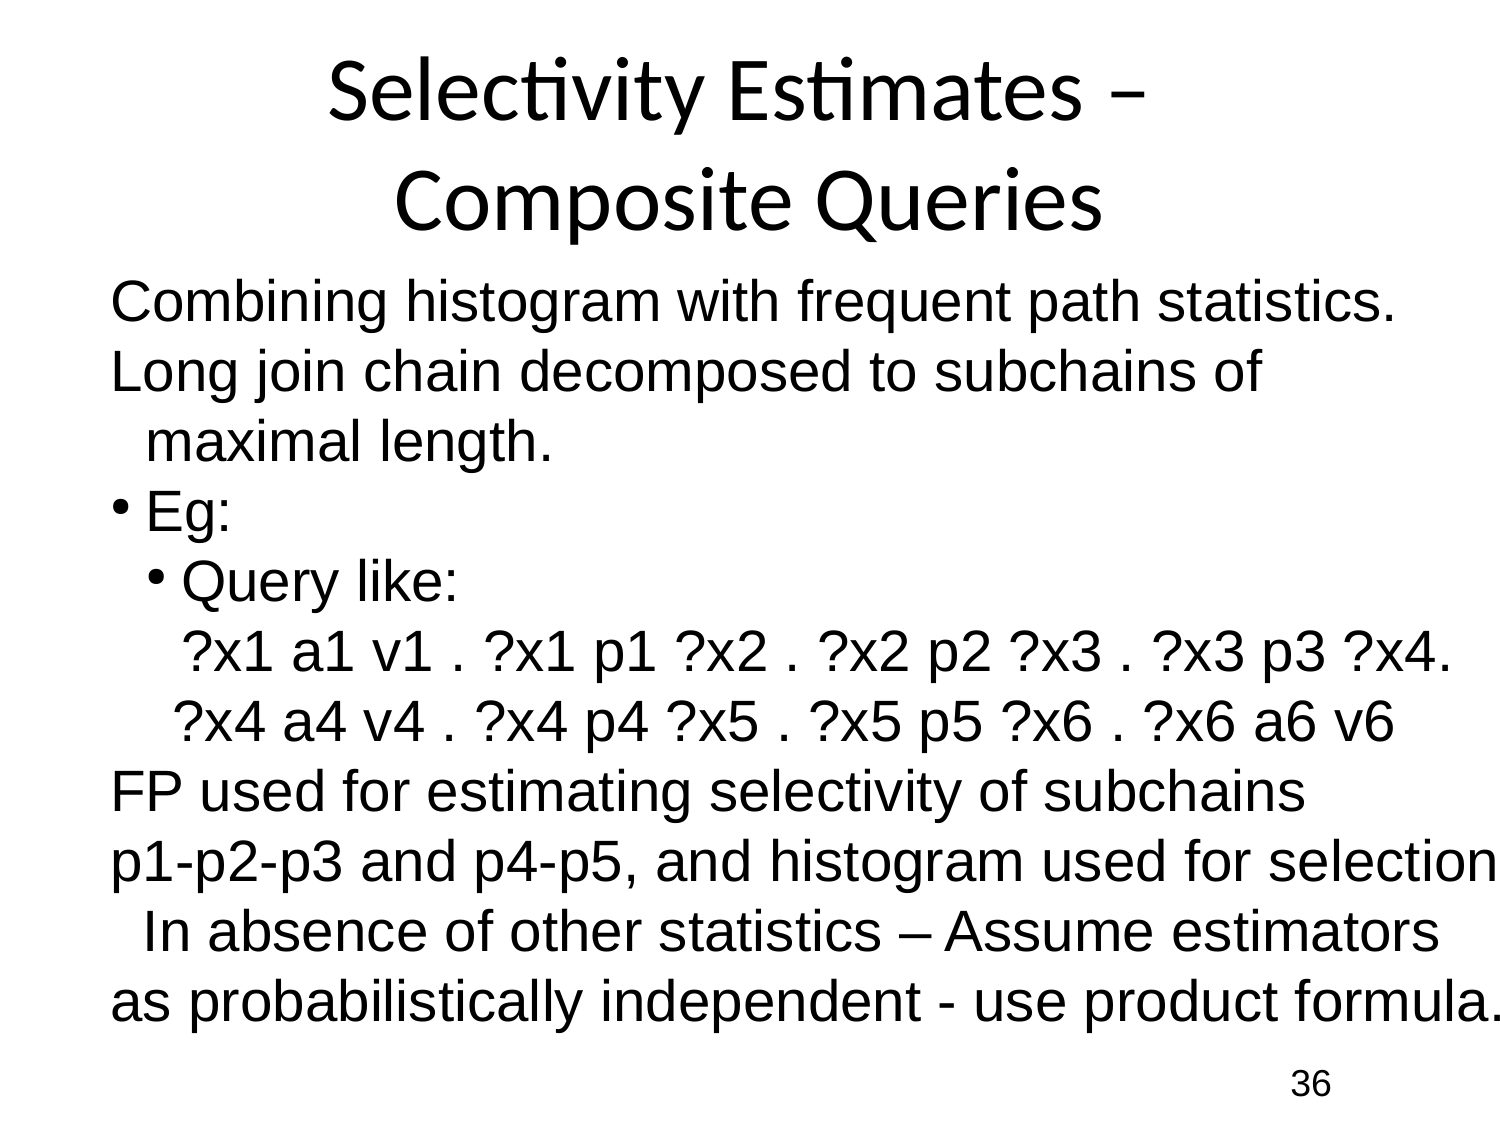

Selectivity Estimates –
Composite Queries
Combining histogram with frequent path statistics.
Long join chain decomposed to subchains of
maximal length.
Eg:
Query like:
?x1 a1 v1 . ?x1 p1 ?x2 . ?x2 p2 ?x3 . ?x3 p3 ?x4.
 ?x4 a4 v4 . ?x4 p4 ?x5 . ?x5 p5 ?x6 . ?x6 a6 v6
FP used for estimating selectivity of subchains
p1-p2-p3 and p4-p5, and histogram used for selections.
 In absence of other statistics – Assume estimators
as probabilistically independent - use product formula.